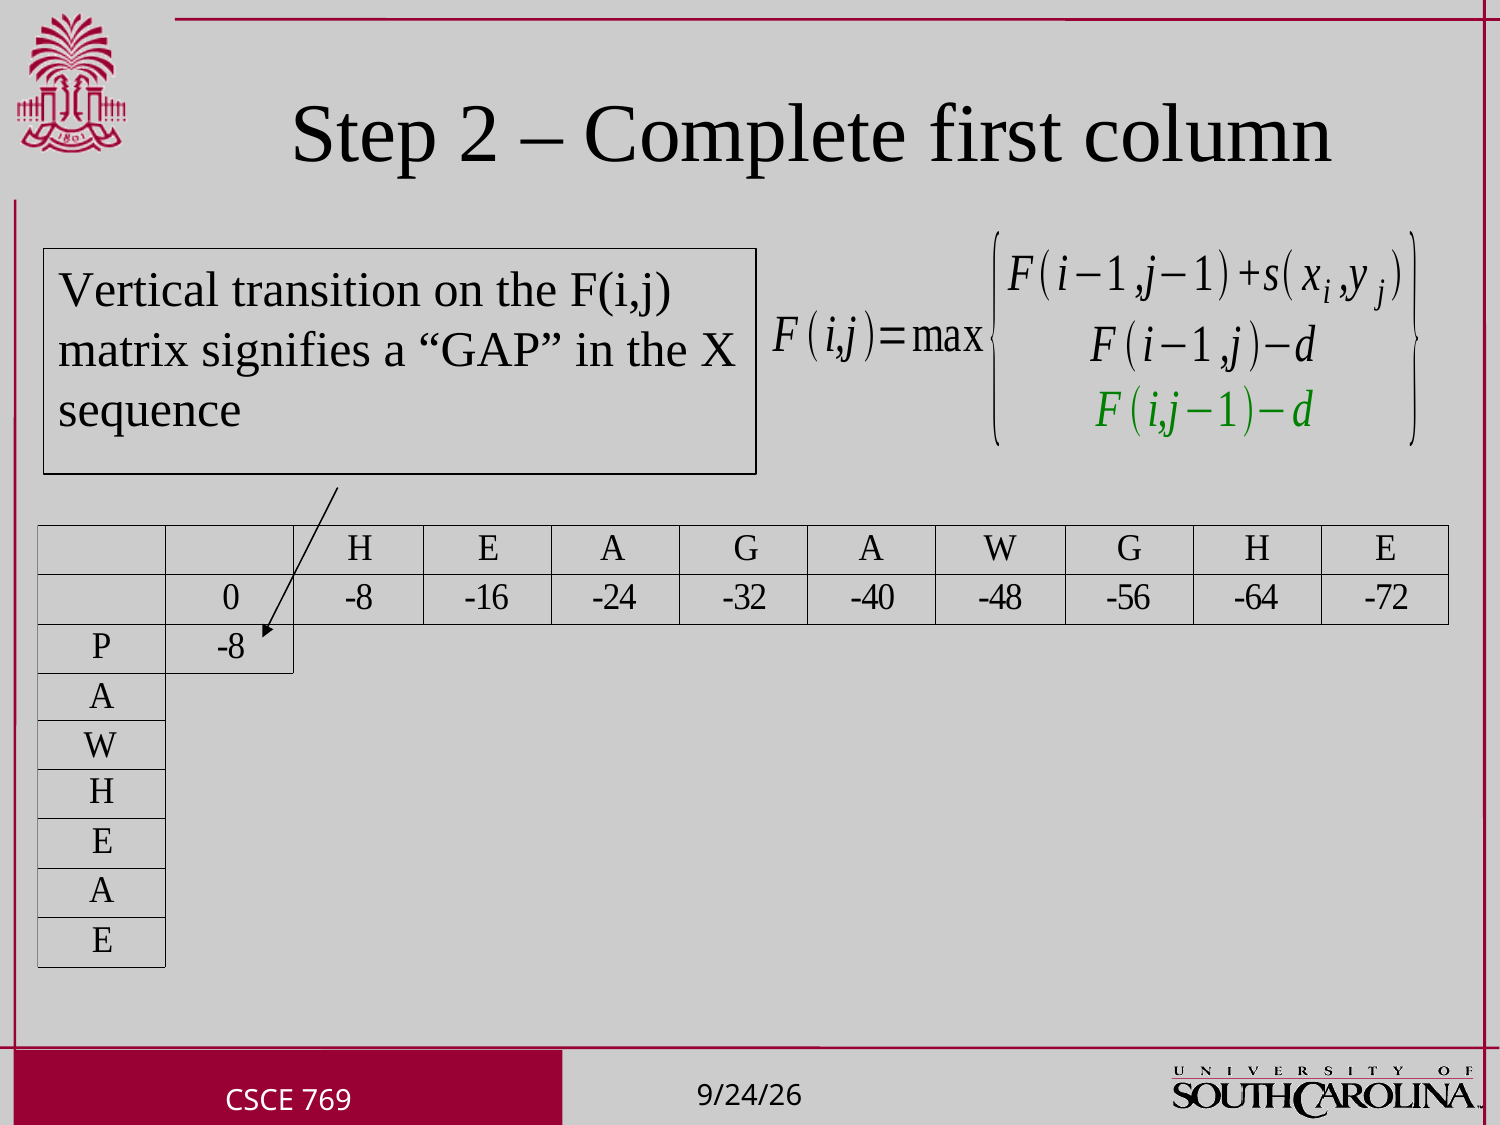

# Step 2 – Complete first column
Vertical transition on the F(i,j) matrix signifies a “GAP” in the X sequence